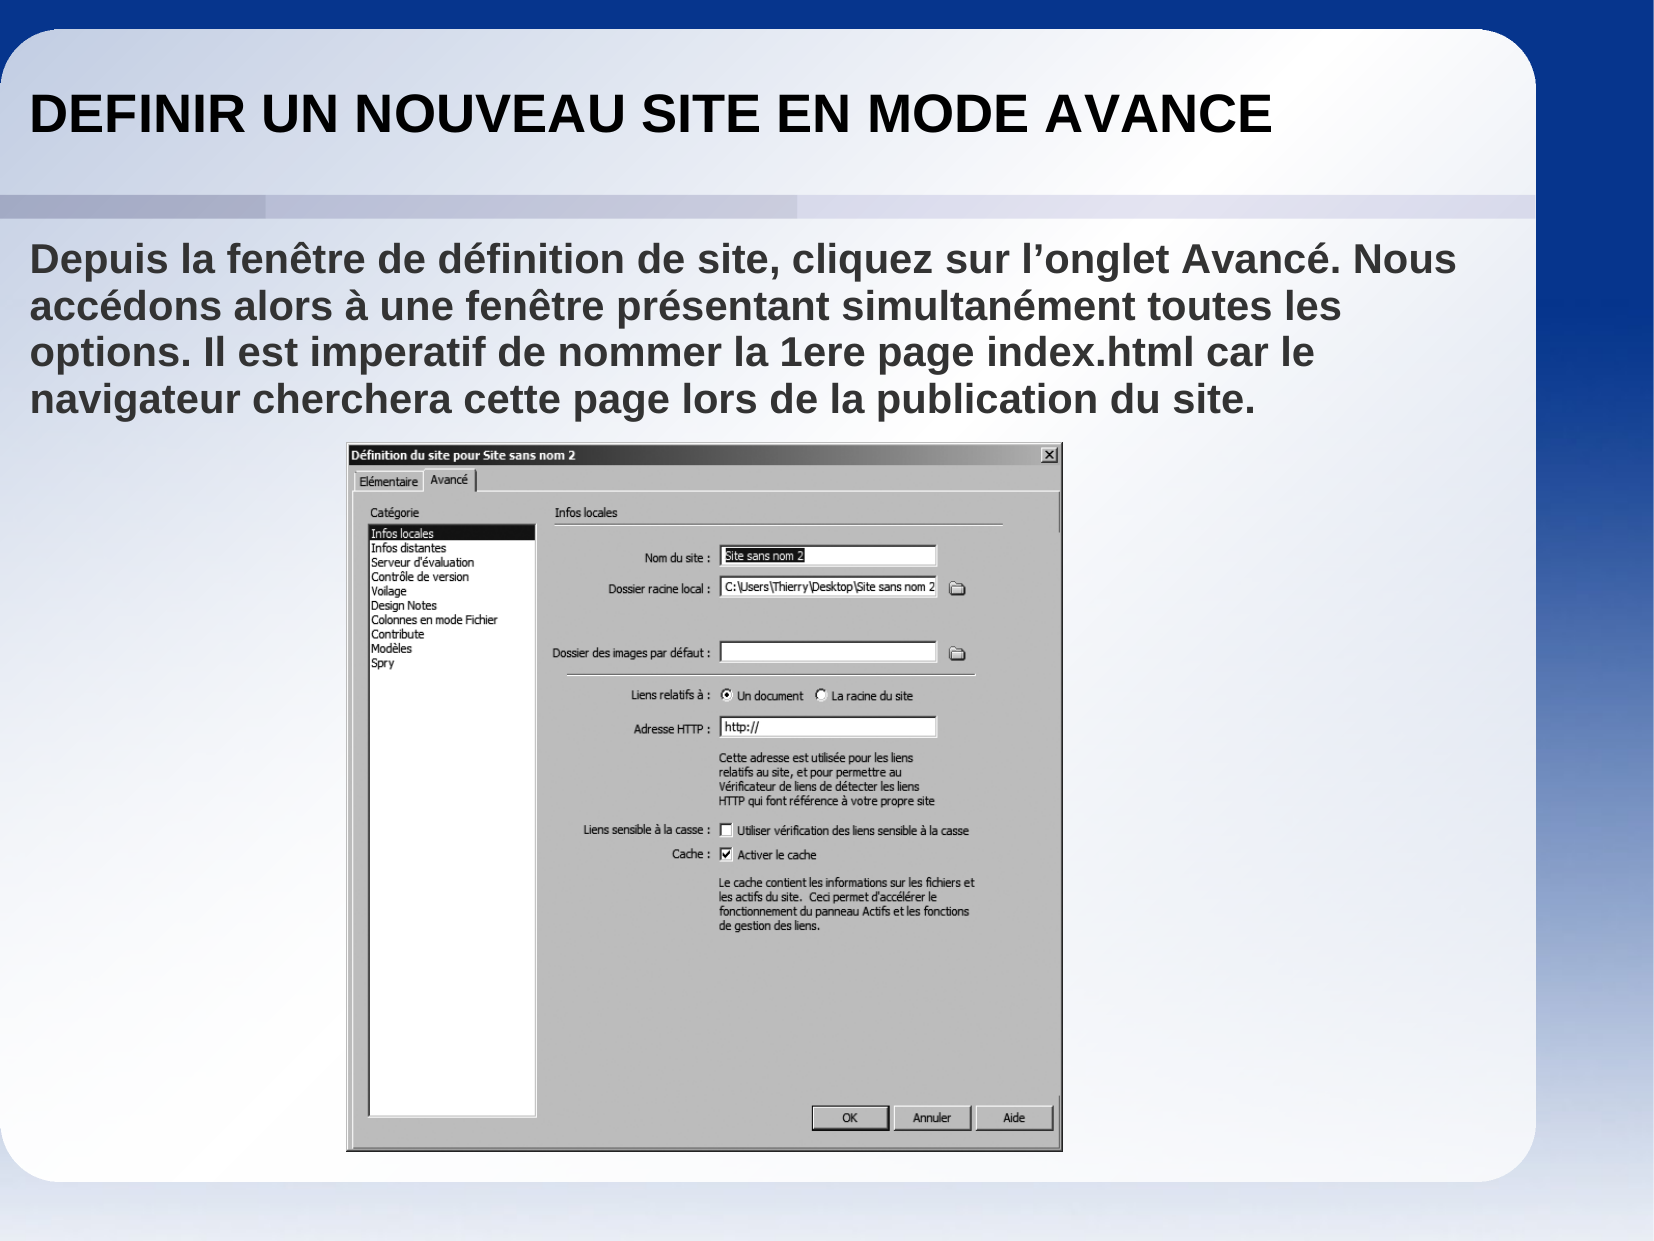

# DEFINIR UN NOUVEAU SITE EN MODE AVANCE
Depuis la fenêtre de définition de site, cliquez sur l’onglet Avancé. Nous accédons alors à une fenêtre présentant simultanément toutes les options. Il est imperatif de nommer la 1ere page index.html car le navigateur cherchera cette page lors de la publication du site.